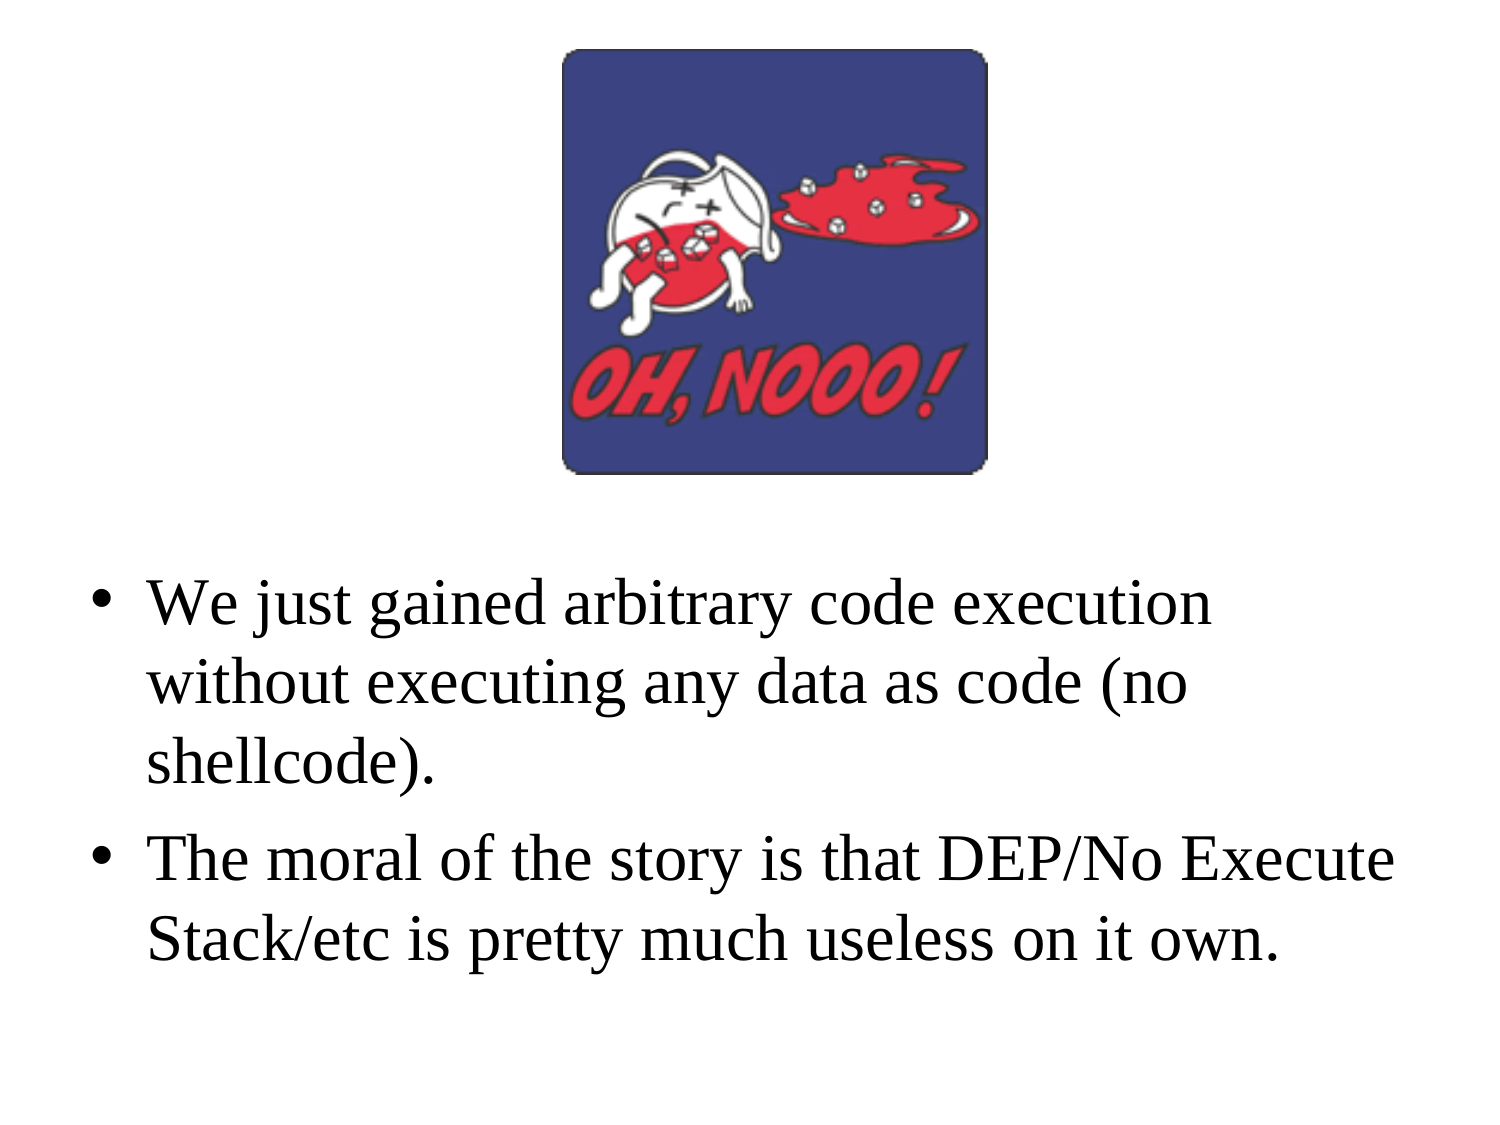

# We just gained arbitrary code execution without executing any data as code (no shellcode).
The moral of the story is that DEP/No Execute Stack/etc is pretty much useless on it own.